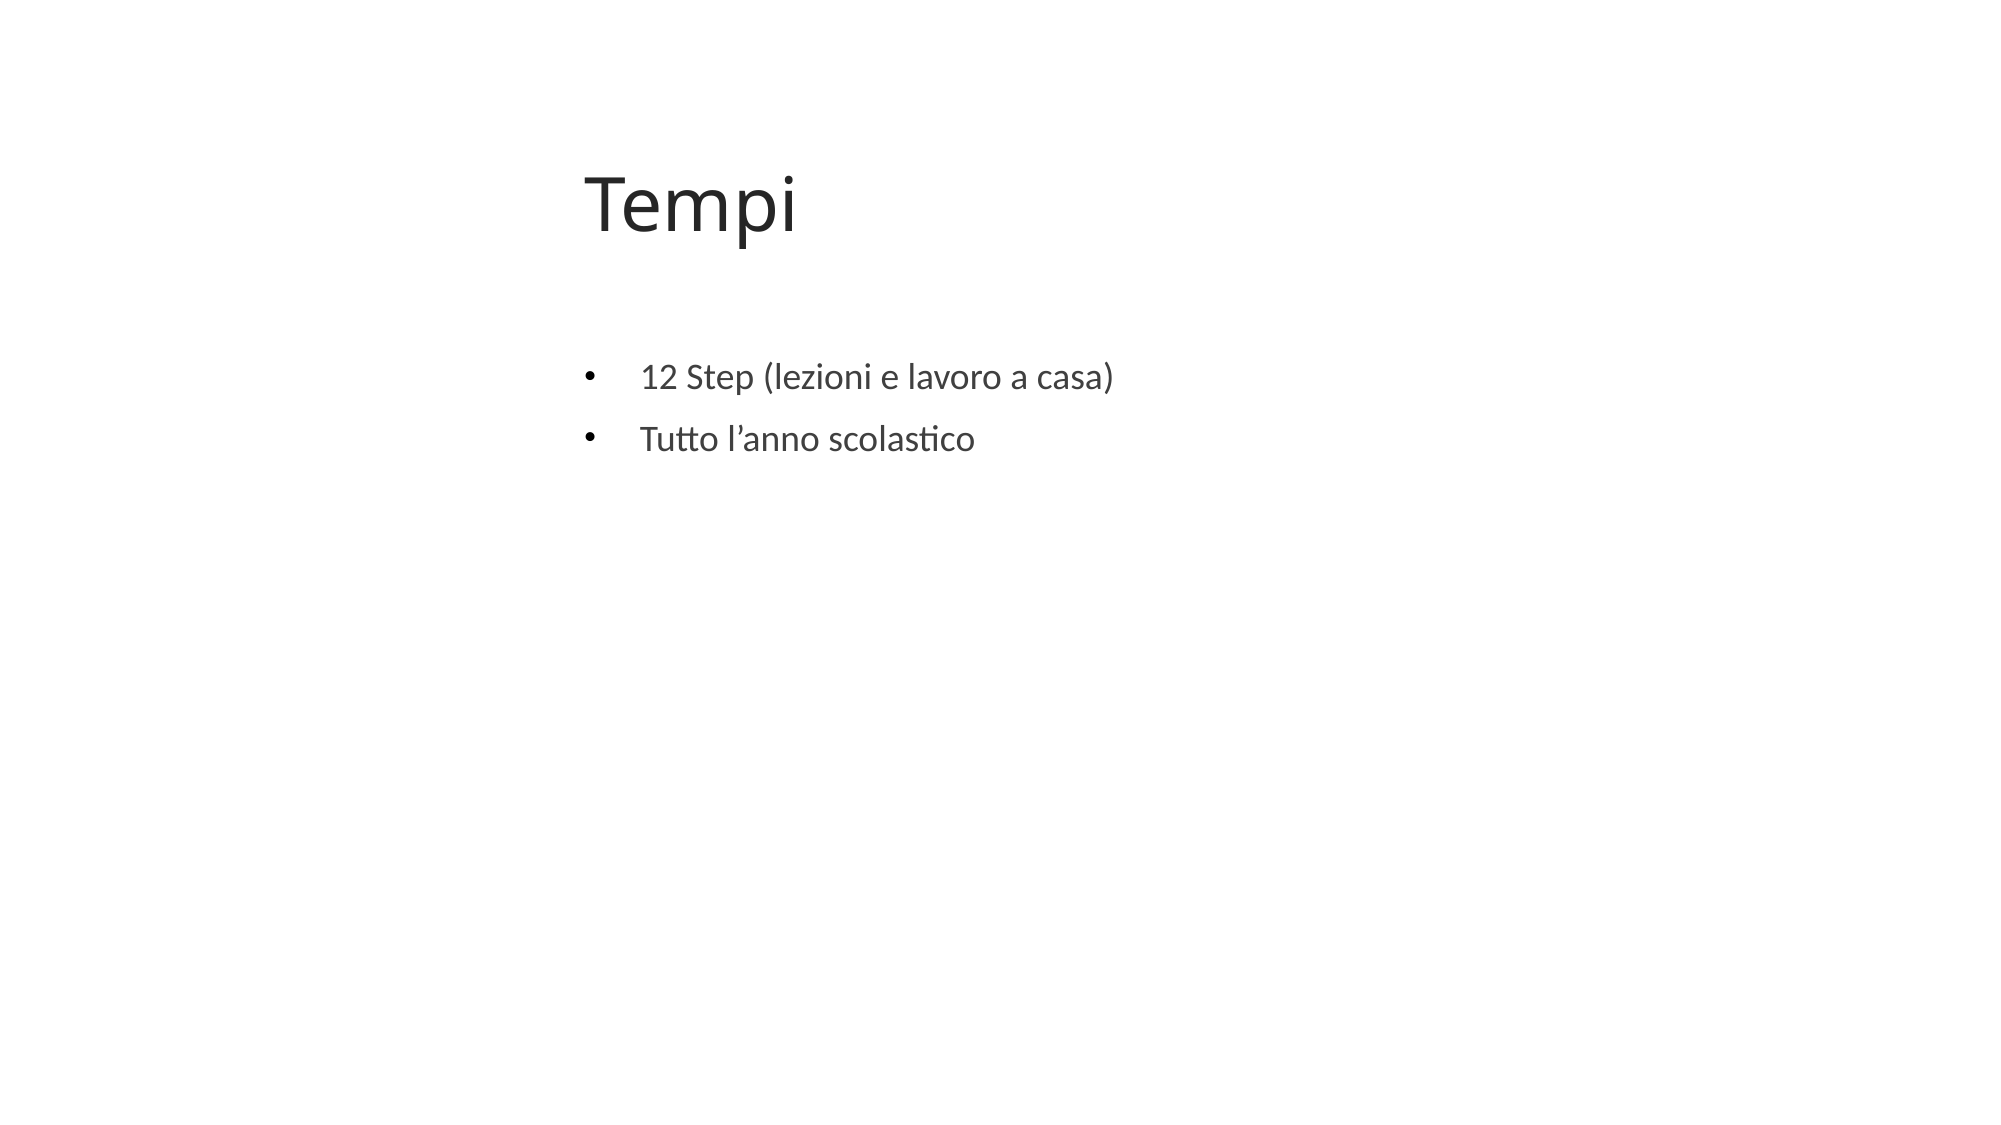

# Tempi
12 Step (lezioni e lavoro a casa)
Tutto l’anno scolastico